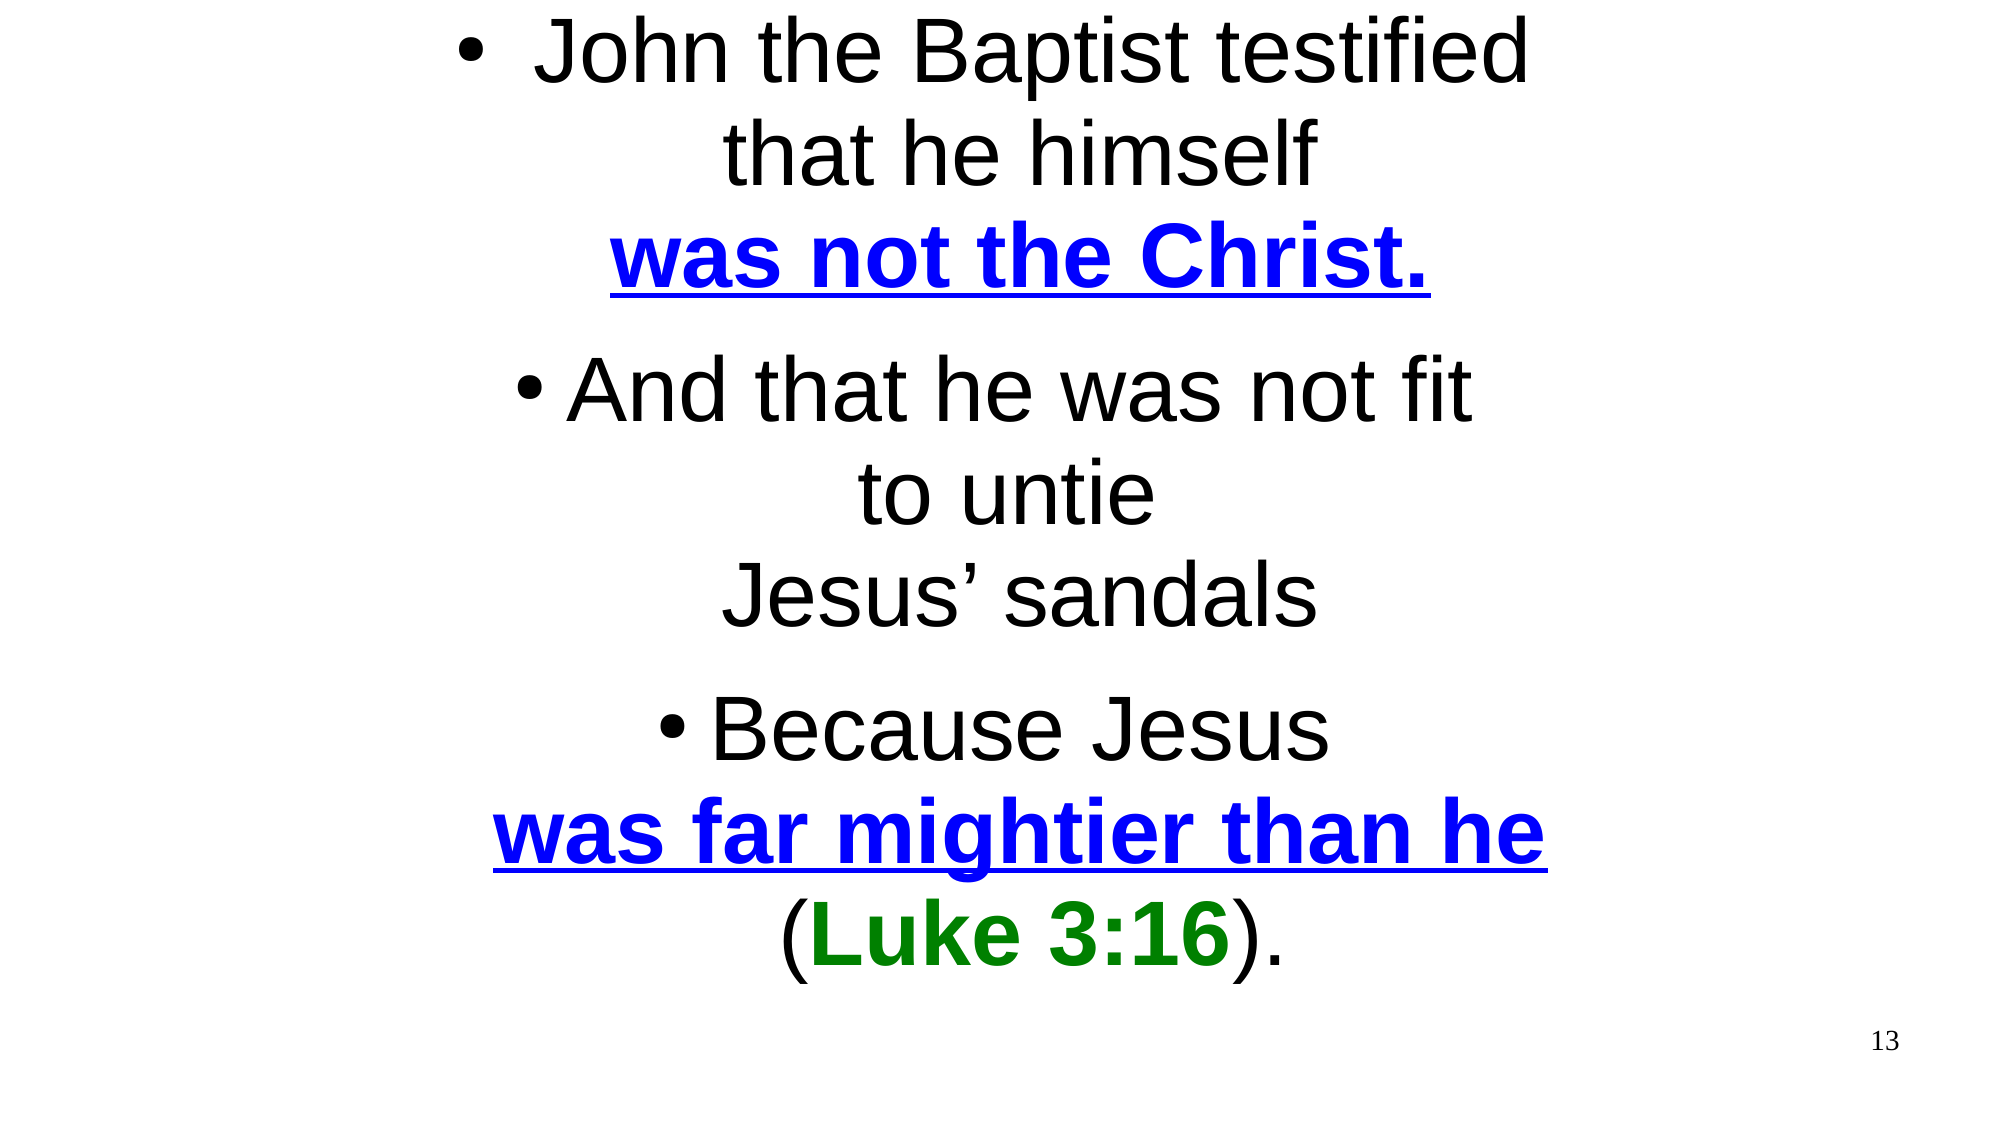

# John the Baptist testified that he himself was not the Christ.
And that he was not fit
to untie
Jesus’ sandals
Because Jesus
was far mightier than he
(Luke 3:16).
13